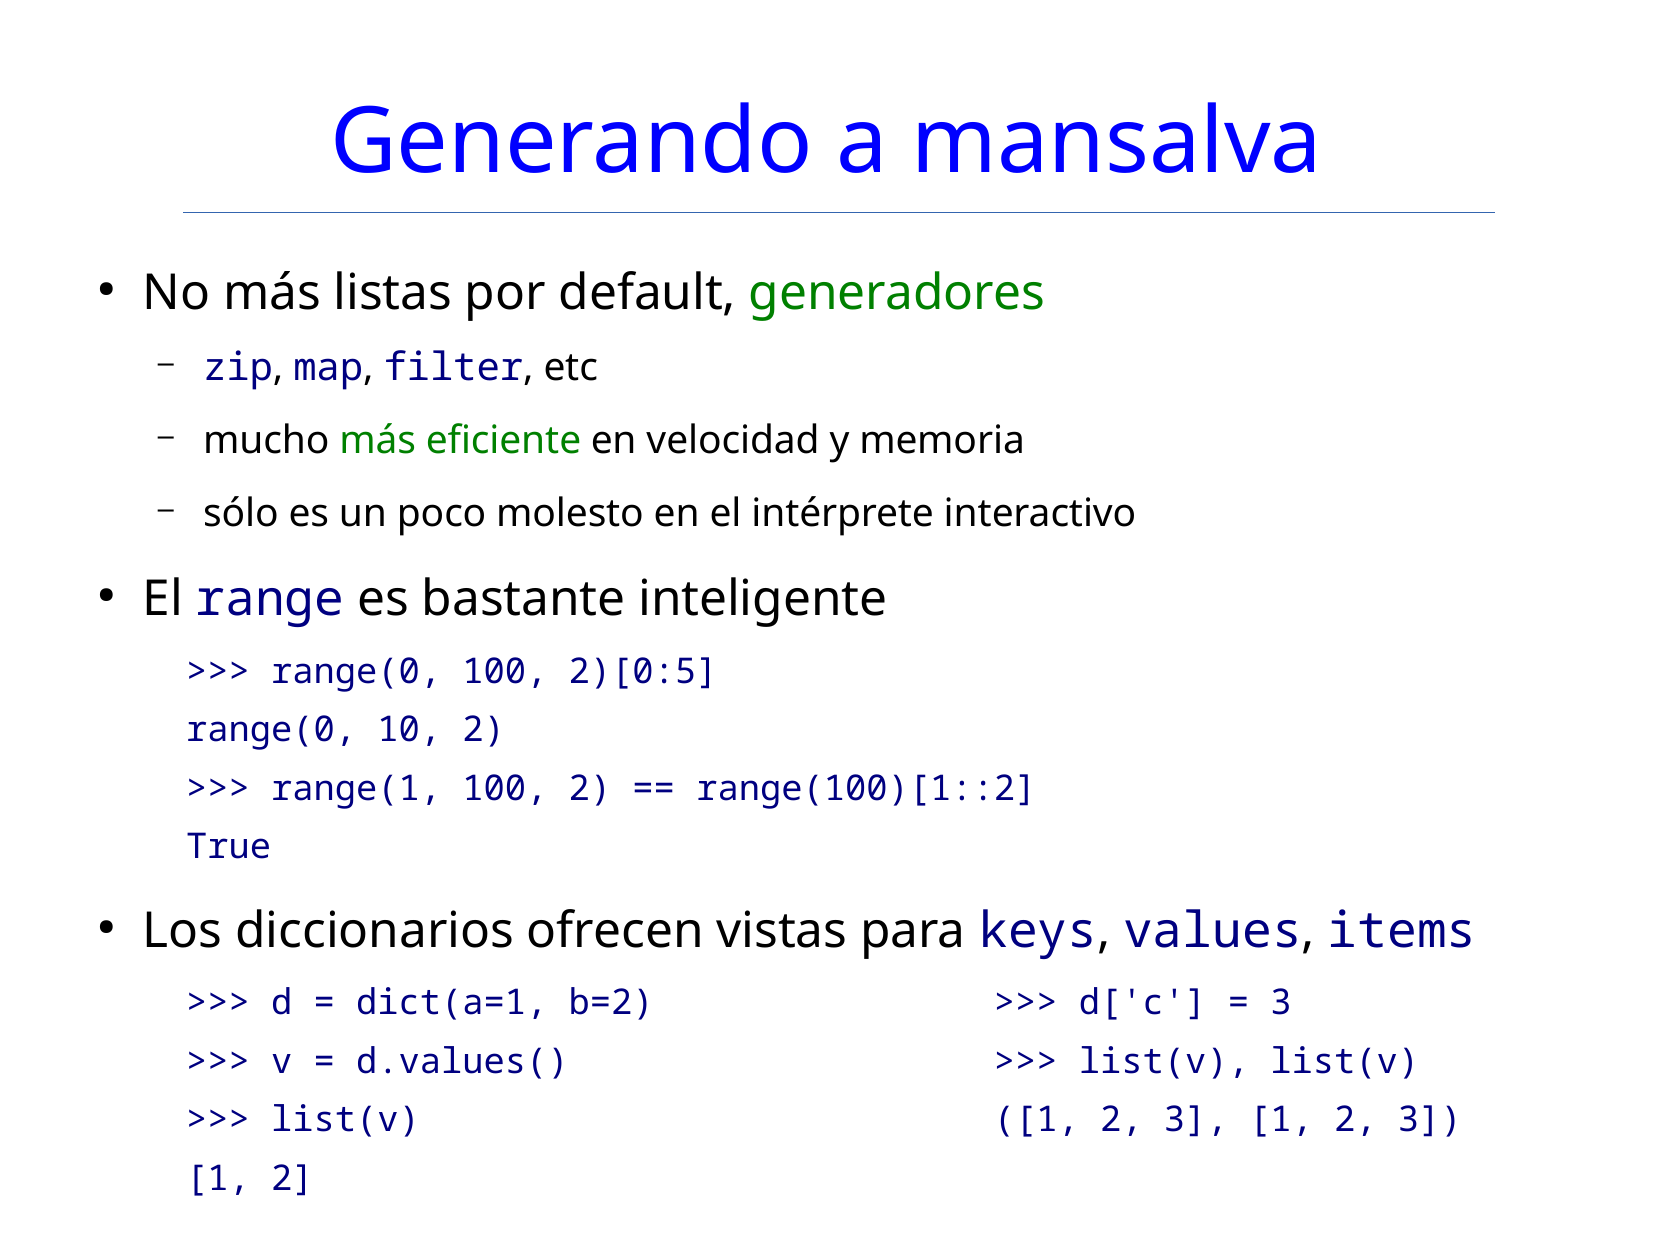

# Generando a mansalva
No más listas por default, generadores
zip, map, filter, etc
mucho más eficiente en velocidad y memoria
sólo es un poco molesto en el intérprete interactivo
El range es bastante inteligente
>>> range(0, 100, 2)[0:5]
range(0, 10, 2)
>>> range(1, 100, 2) == range(100)[1::2]
True
Los diccionarios ofrecen vistas para keys, values, items
>>> d = dict(a=1, b=2) >>> d['c'] = 3
>>> v = d.values() >>> list(v), list(v)
>>> list(v) ([1, 2, 3], [1, 2, 3])
[1, 2]